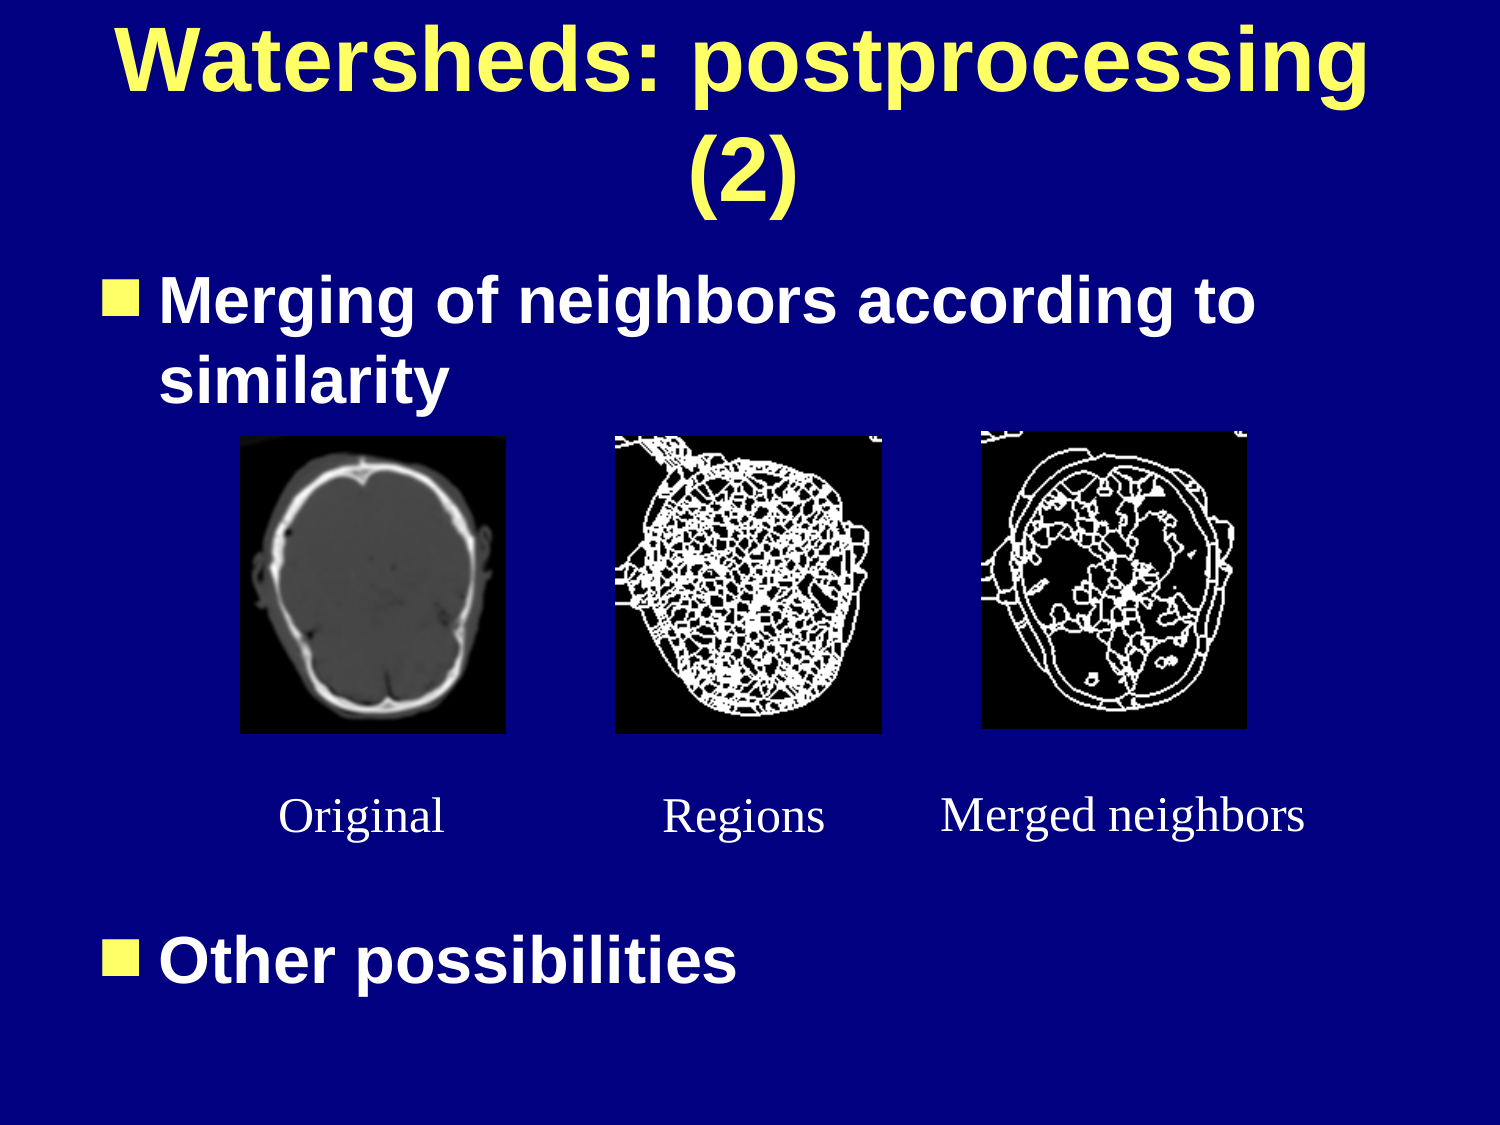

# Watersheds: postprocessing (2)
Merging of neighbors according to similarity
Other possibilities
Merged neighbors
Original
Regions